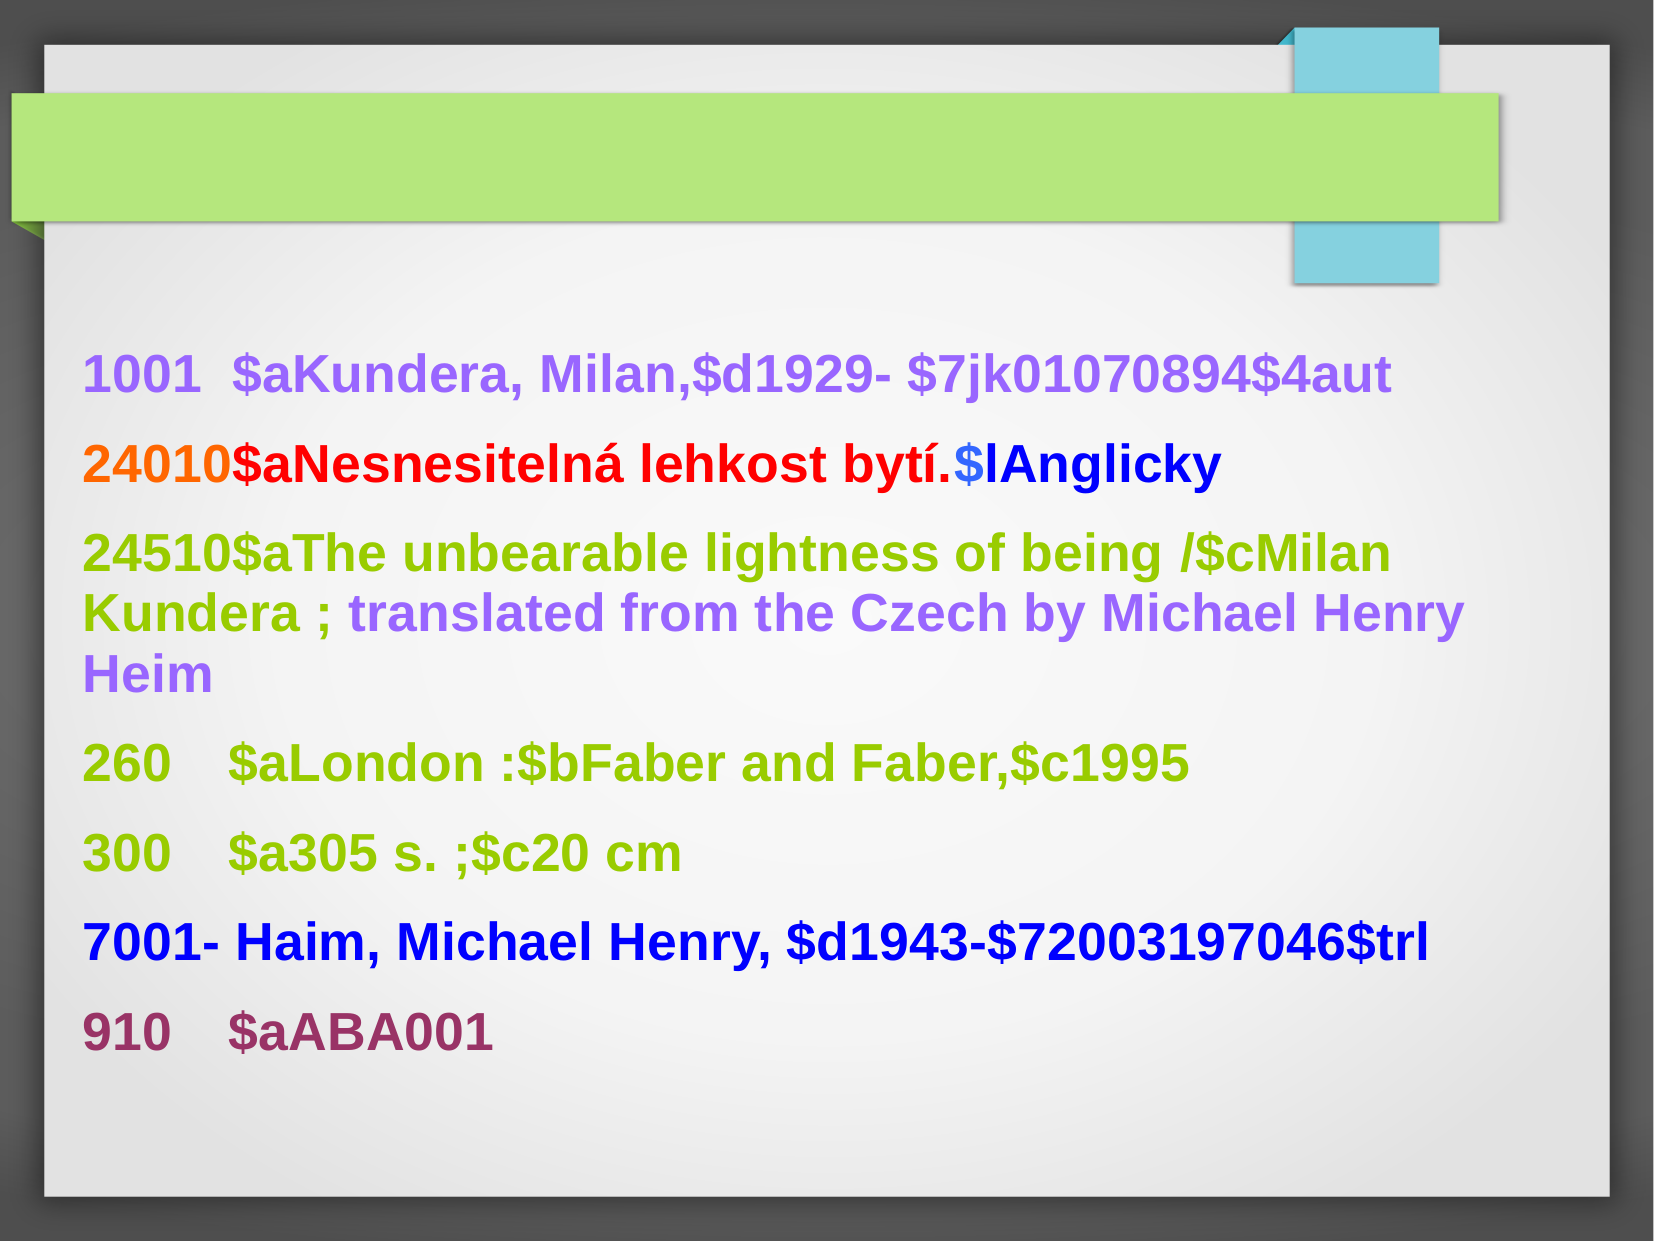

#
1001  $aKundera, Milan,$d1929- $7jk01070894$4aut
24010$aNesnesitelná lehkost bytí.$lAnglicky
24510$aThe unbearable lightness of being /$cMilan Kundera ; translated from the Czech by Michael Henry Heim
260  	$aLondon :$bFaber and Faber,$c1995
300  	$a305 s. ;$c20 cm
7001- Haim, Michael Henry, $d1943-$72003197046$trl
910  	$aABA001